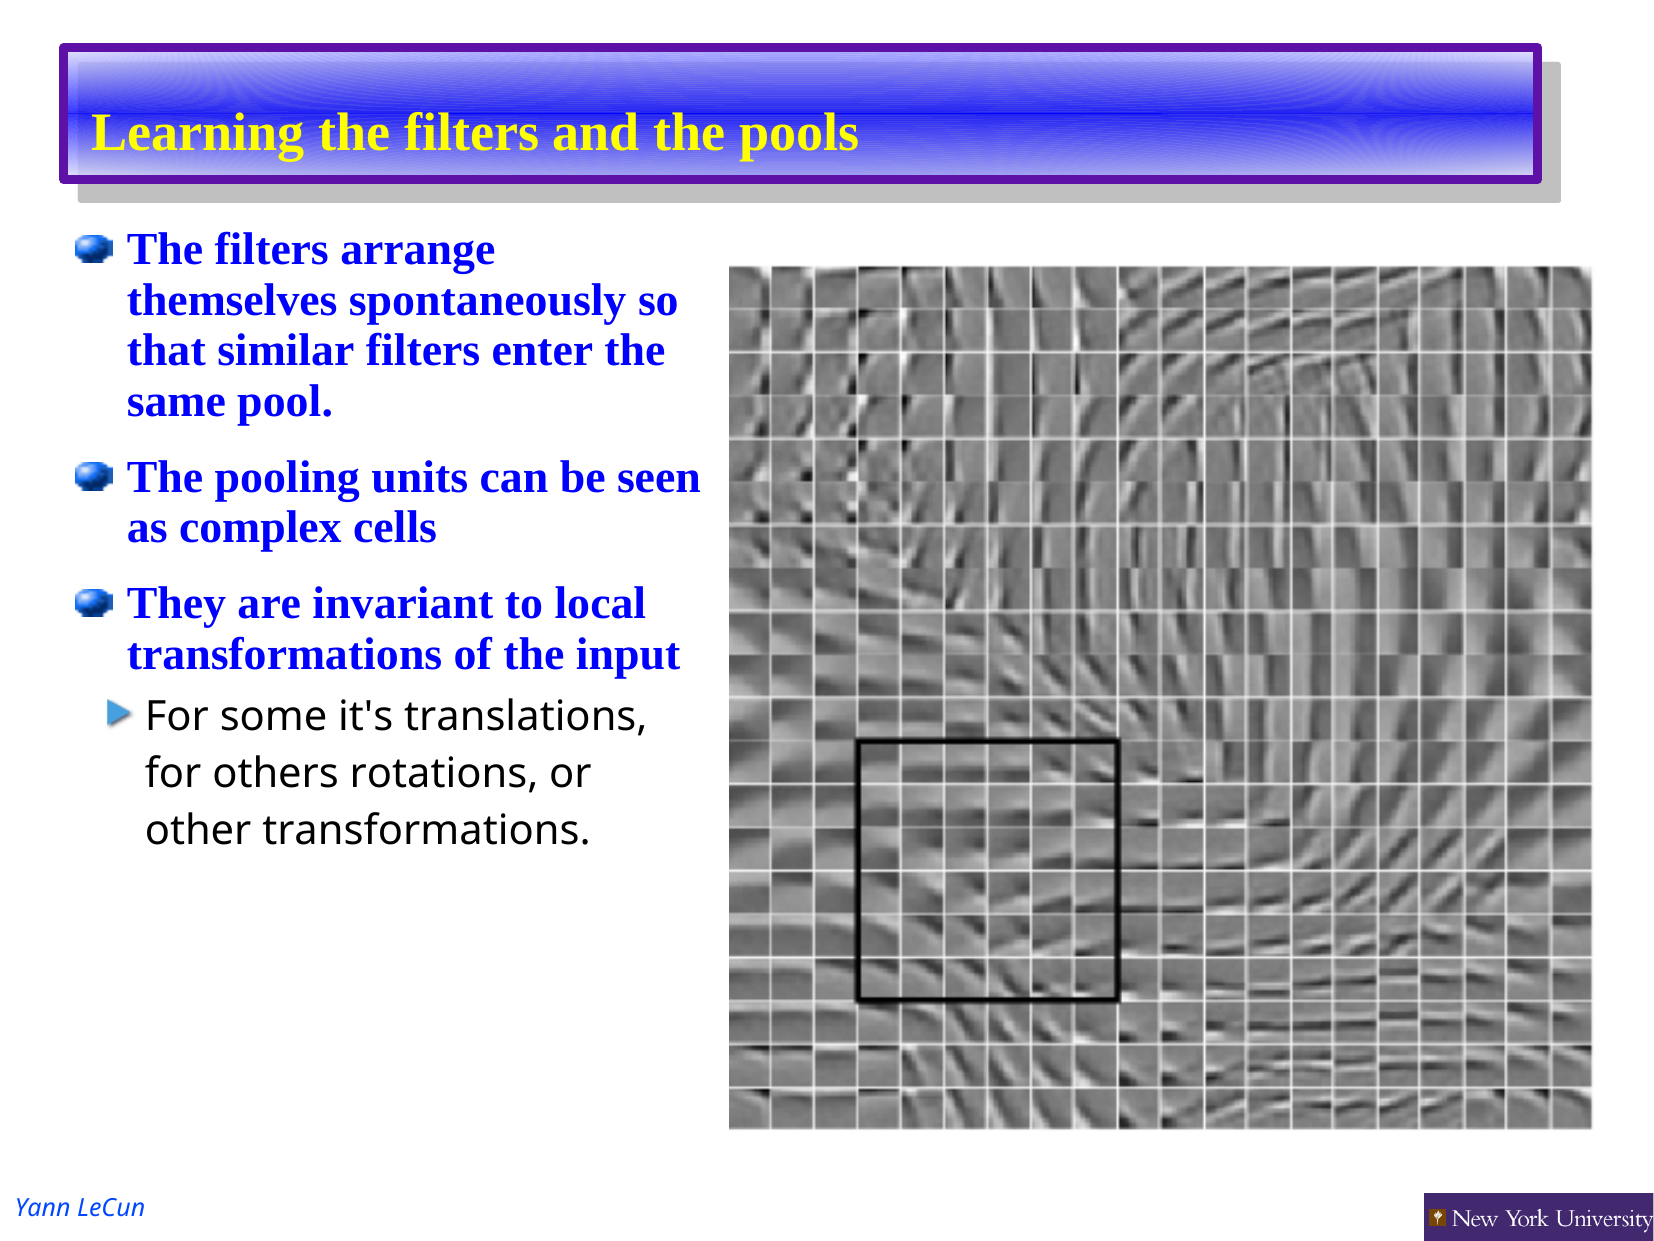

# Learning the filters and the pools
The filters arrange themselves spontaneously so that similar filters enter the same pool.
The pooling units can be seen as complex cells
They are invariant to local transformations of the input
For some it's translations, for others rotations, or other transformations.